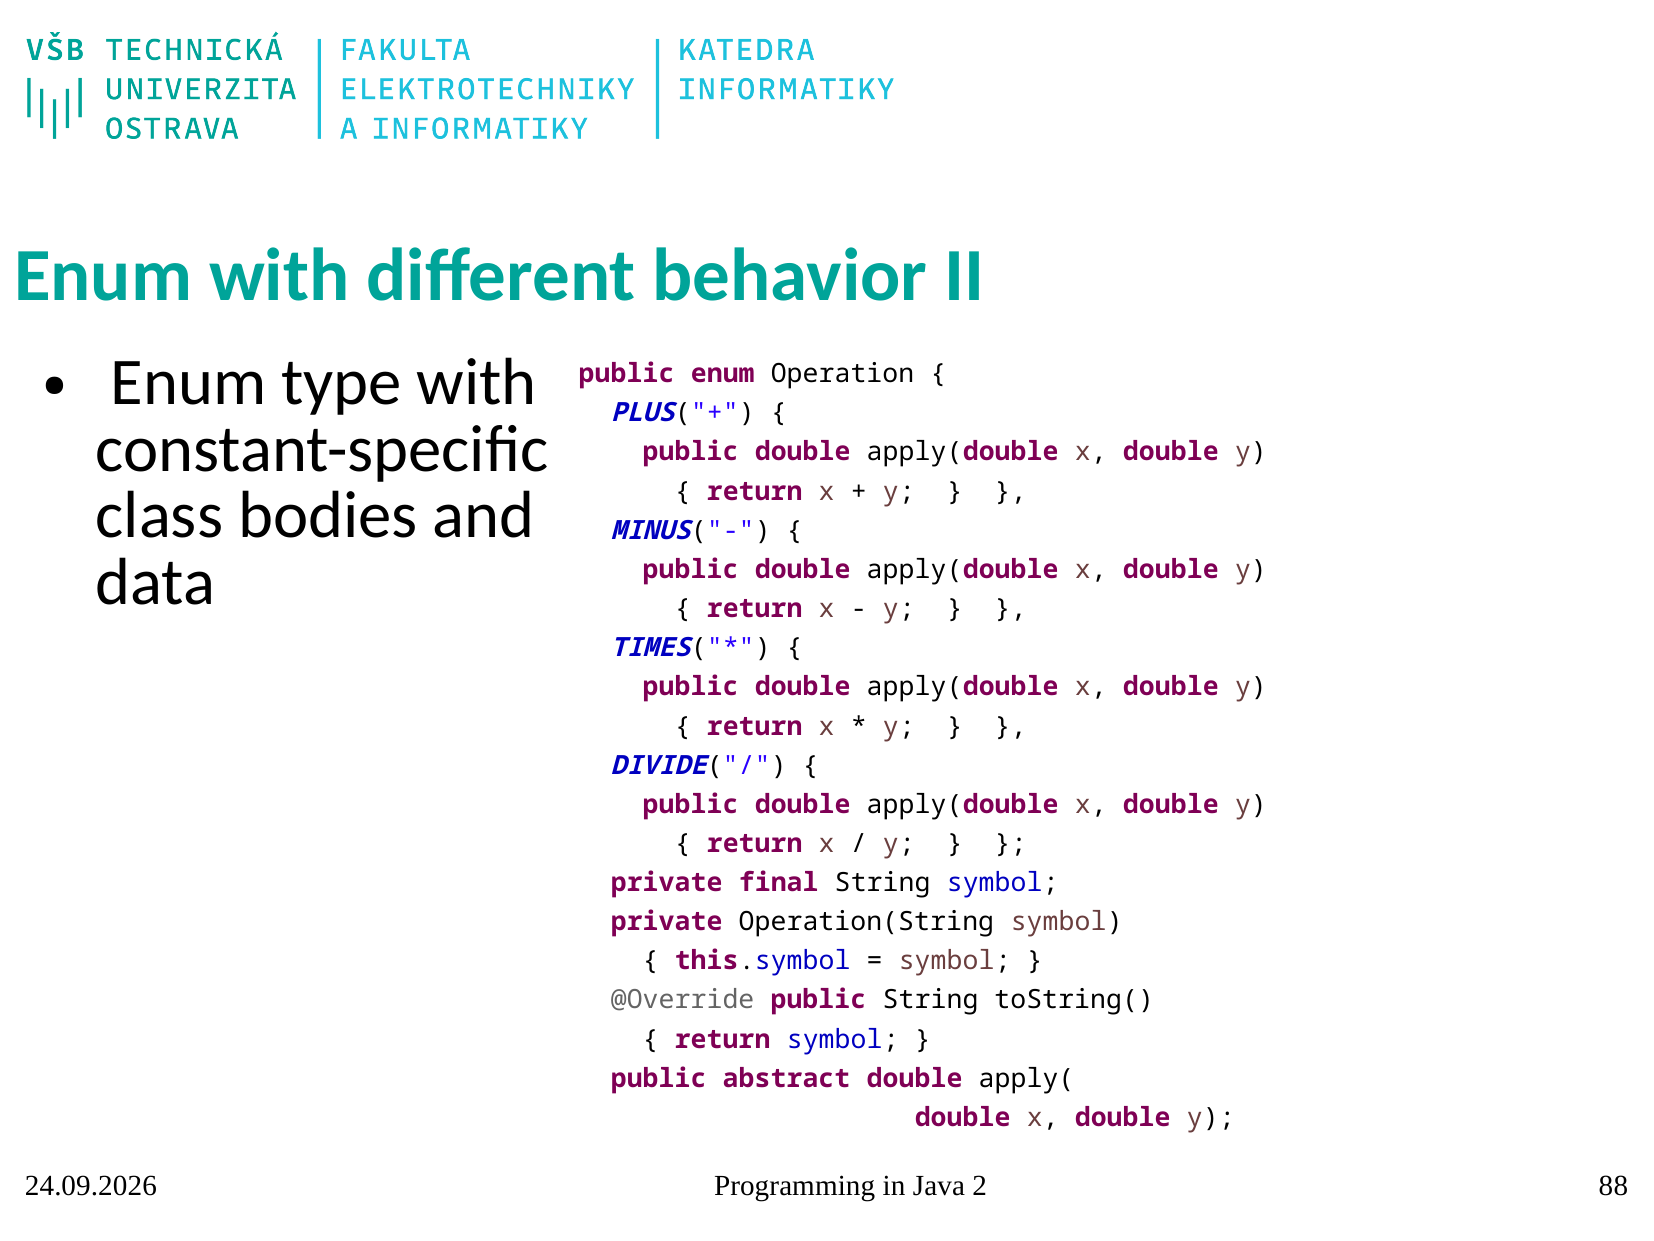

# Enum with different behavior II
 Enum type with constant-specific class bodies and data
public enum Operation {
 PLUS("+") {
 public double apply(double x, double y)
 { return x + y; } },
 MINUS("-") {
 public double apply(double x, double y)
 { return x - y; } },
 TIMES("*") {
 public double apply(double x, double y)
 { return x * y; } },
 DIVIDE("/") {
 public double apply(double x, double y)
 { return x / y; } };
 private final String symbol;
 private Operation(String symbol)
 { this.symbol = symbol; }
 @Override public String toString()
 { return symbol; }
 public abstract double apply(
 double x, double y);
Programming in Java 2
88